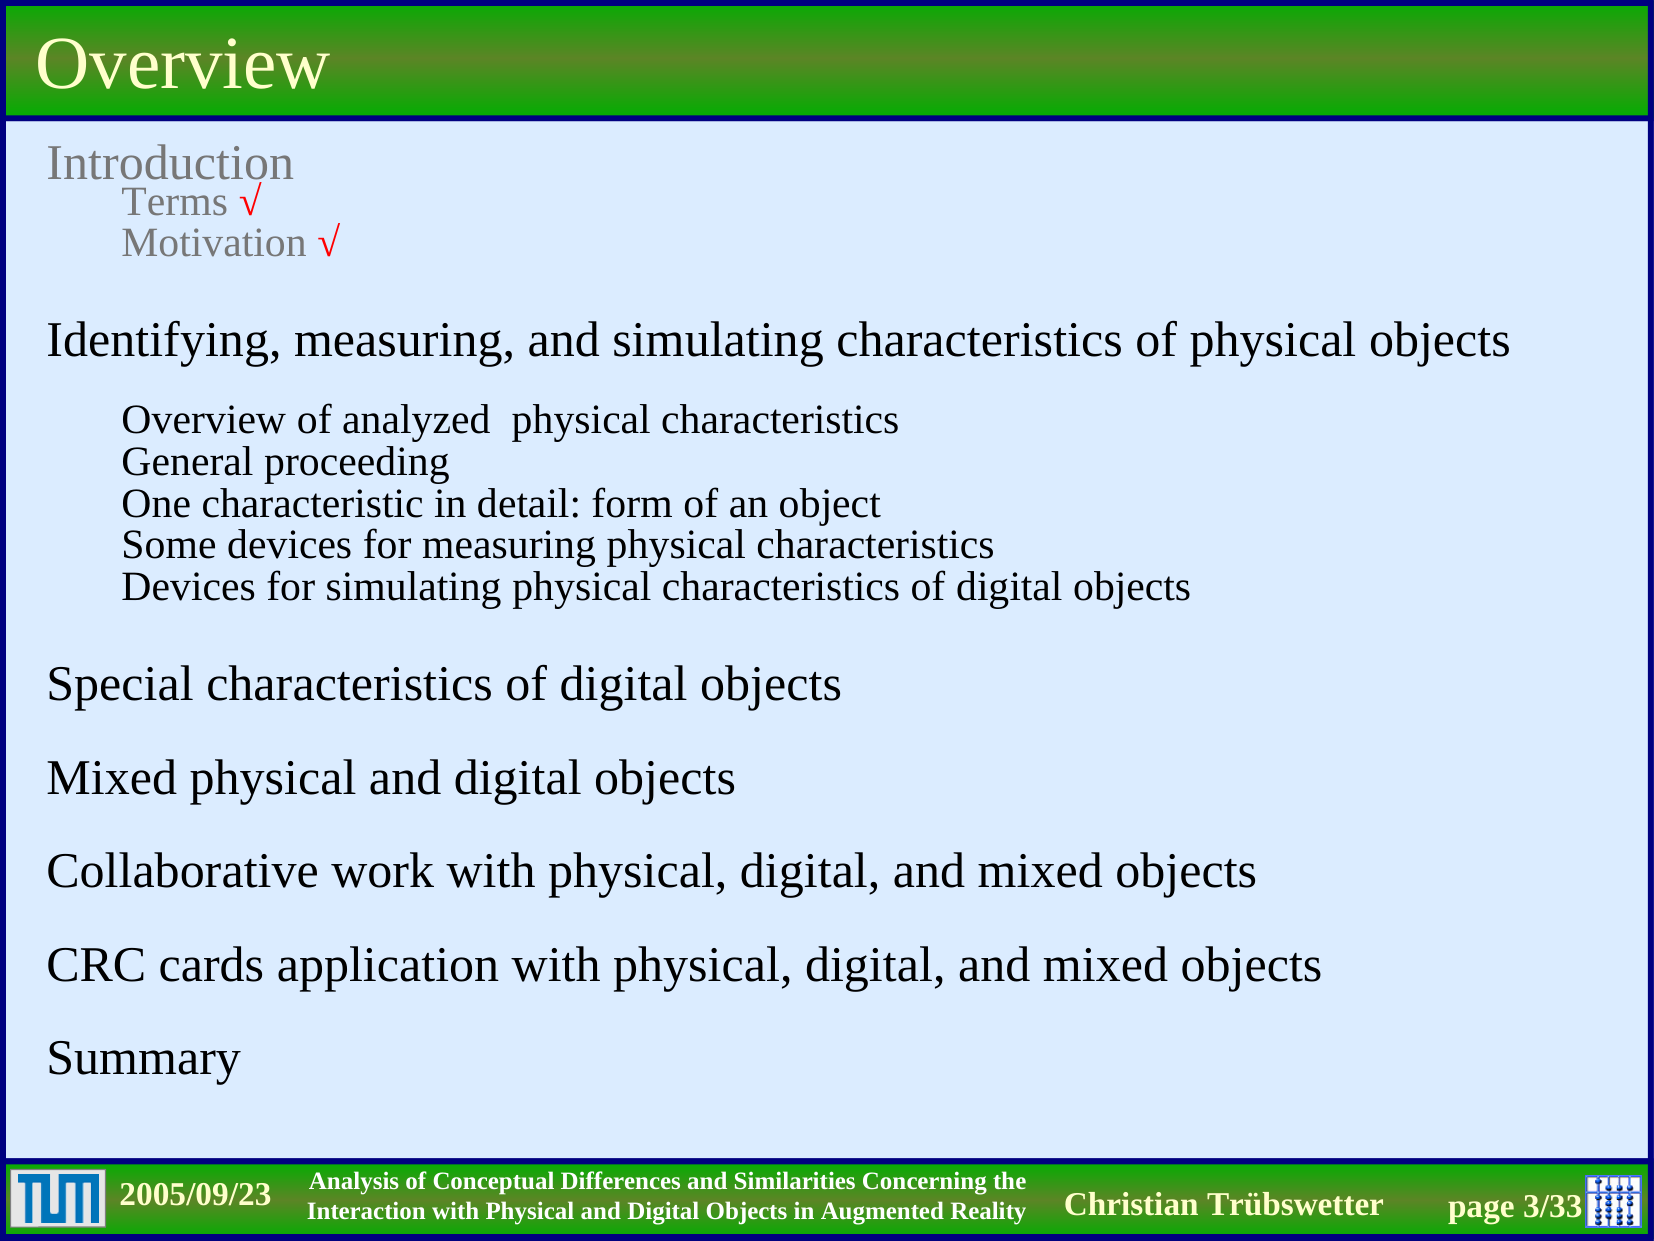

# Overview
Introduction
Terms √
Motivation √
Identifying, measuring, and simulating characteristics of physical objects
Overview of analyzed physical characteristics
General proceeding
One characteristic in detail: form of an object
Some devices for measuring physical characteristics
Devices for simulating physical characteristics of digital objects
Special characteristics of digital objects
Mixed physical and digital objects
Collaborative work with physical, digital, and mixed objects
CRC cards application with physical, digital, and mixed objects
Summary